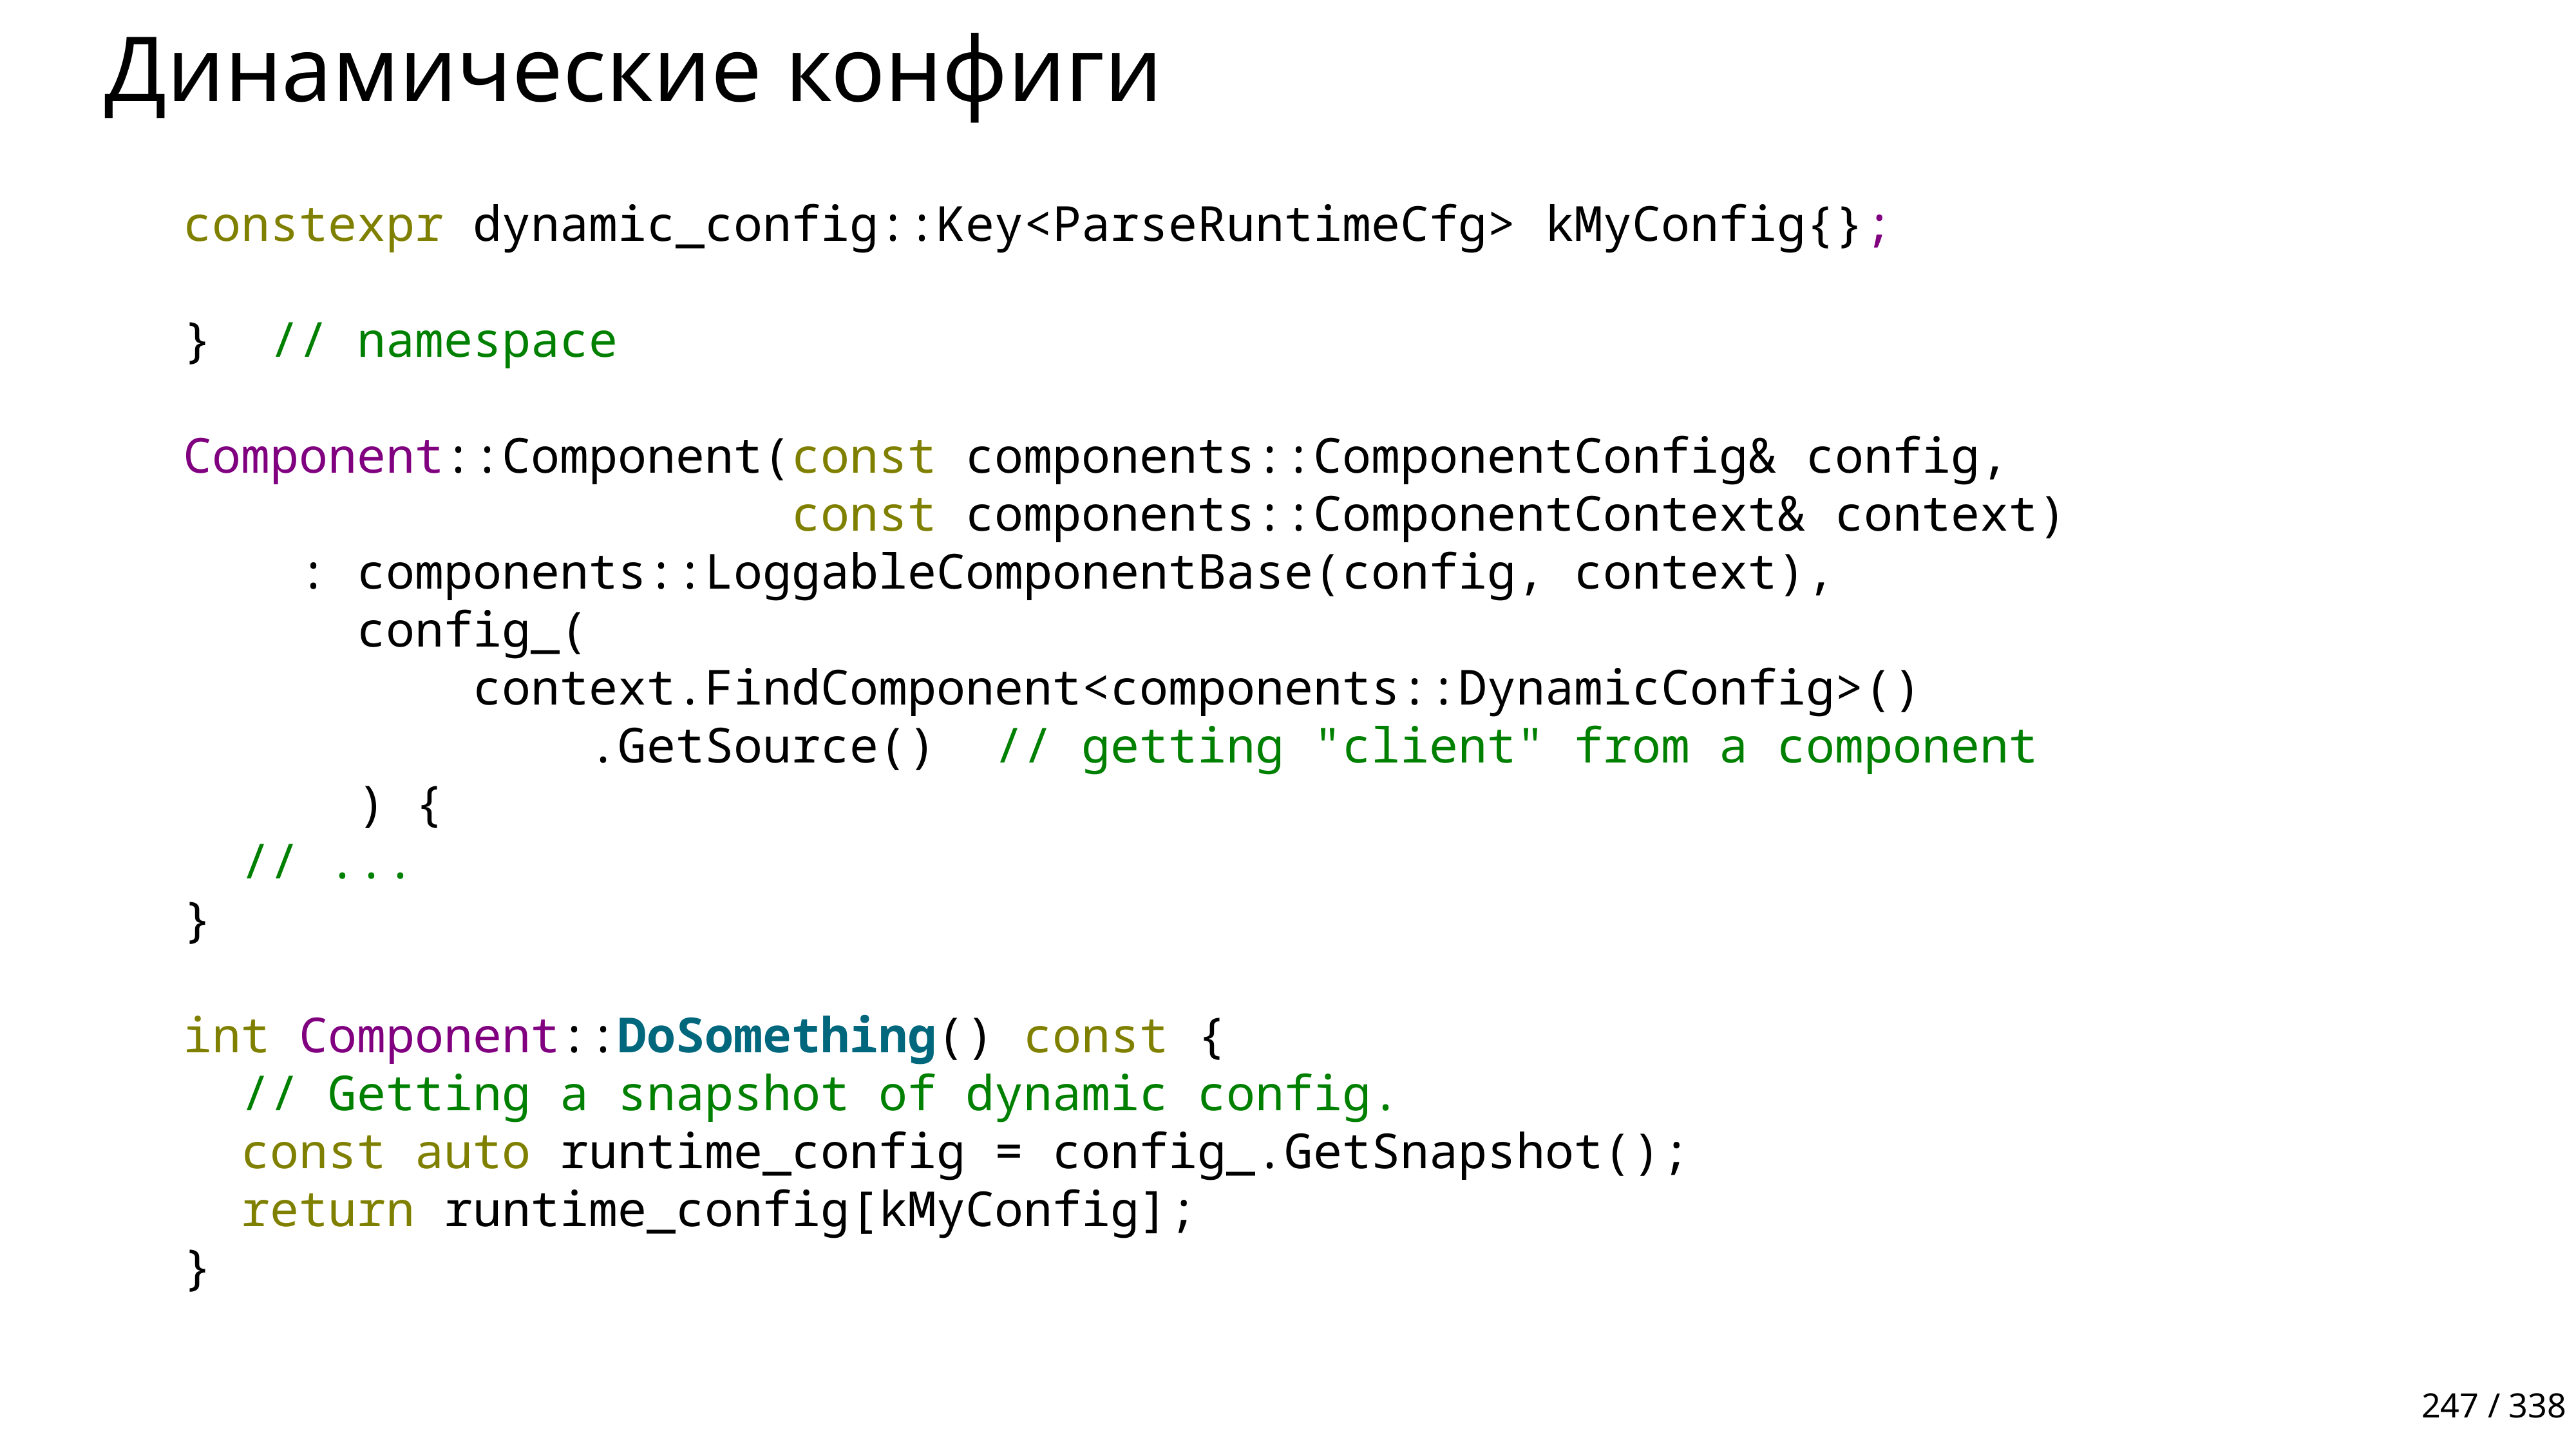

Динамические конфиги
constexpr dynamic_config::Key<ParseRuntimeCfg> kMyConfig{};
} // namespace
Component::Component(const components::ComponentConfig& config,
 const components::ComponentContext& context)
 : components::LoggableComponentBase(config, context),
 config_(
 context.FindComponent<components::DynamicConfig>()
 .GetSource() // getting "client" from a component
 ) {
 // ...
}
int Component::DoSomething() const {
 // Getting a snapshot of dynamic config.
 const auto runtime_config = config_.GetSnapshot();
 return runtime_config[kMyConfig];
}